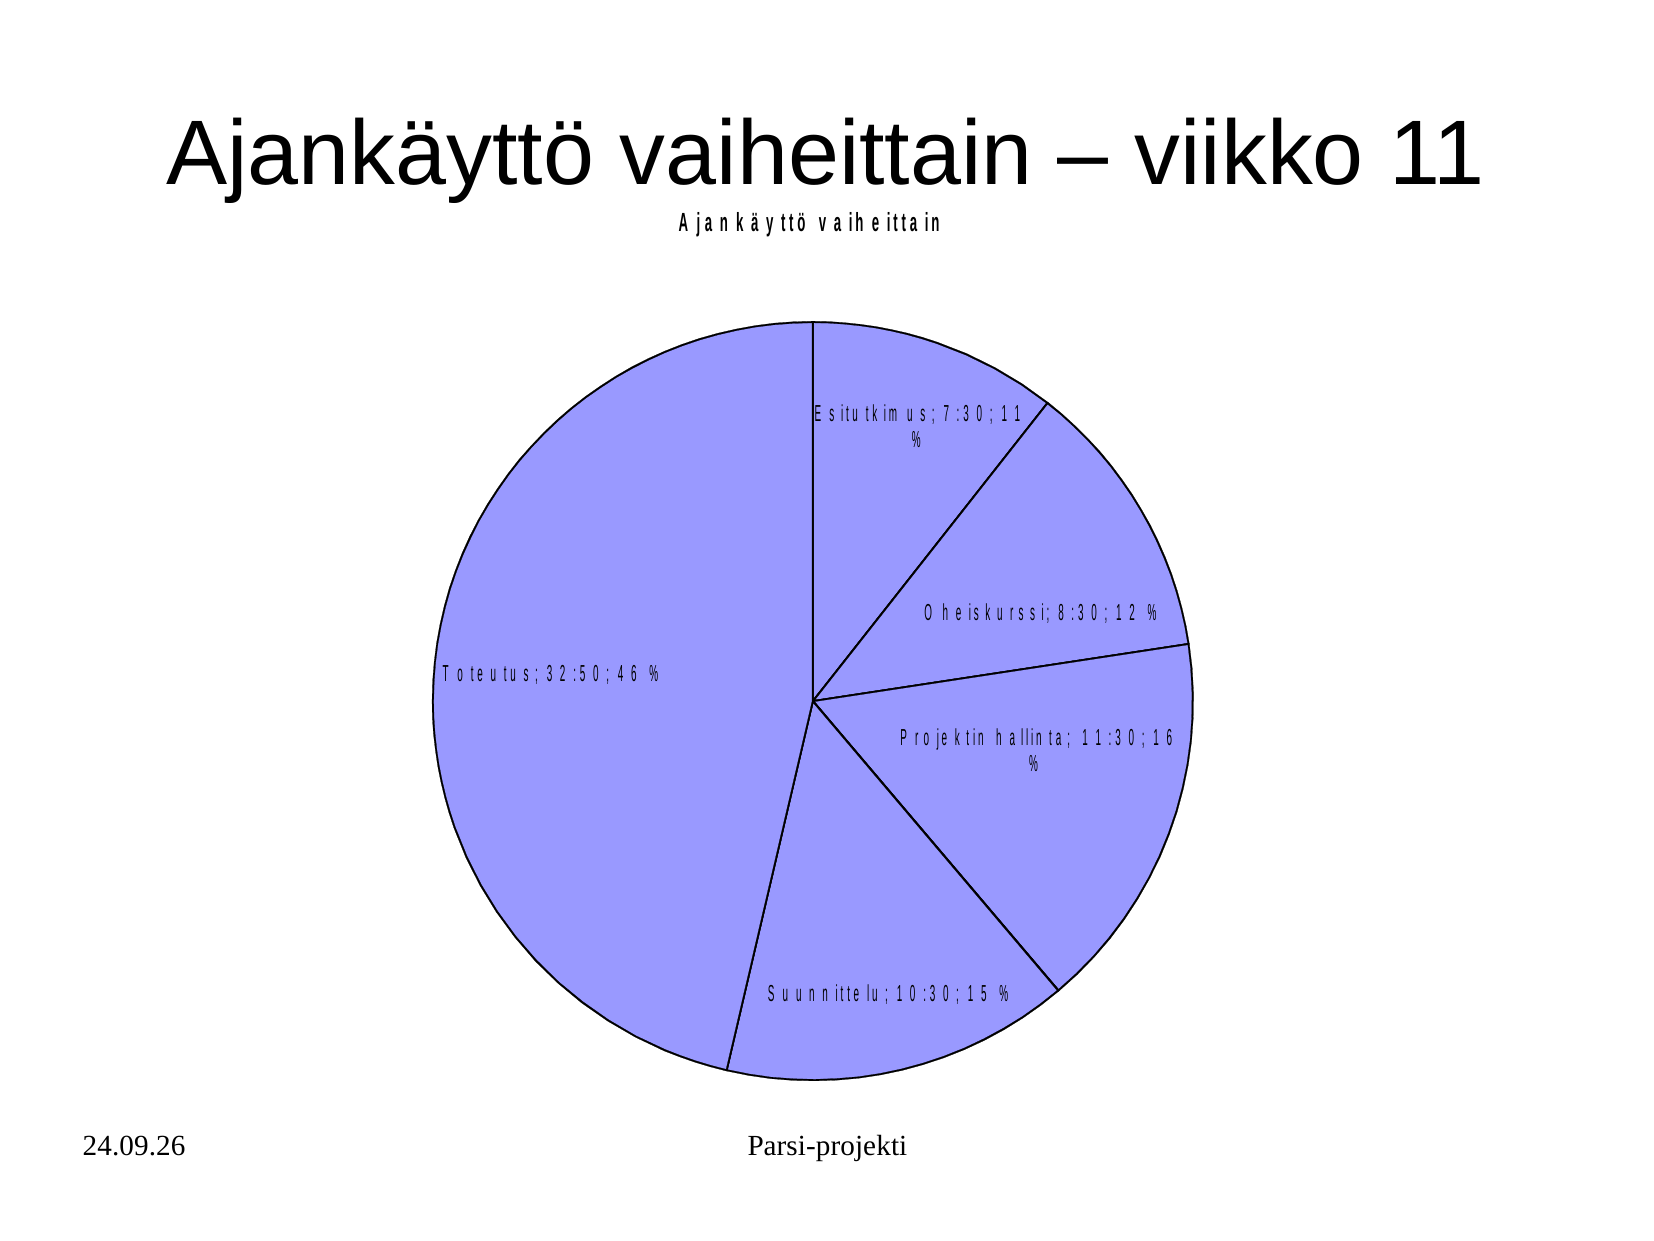

# Ajankäyttö vaiheittain – viikko 11
Parsi-projekti